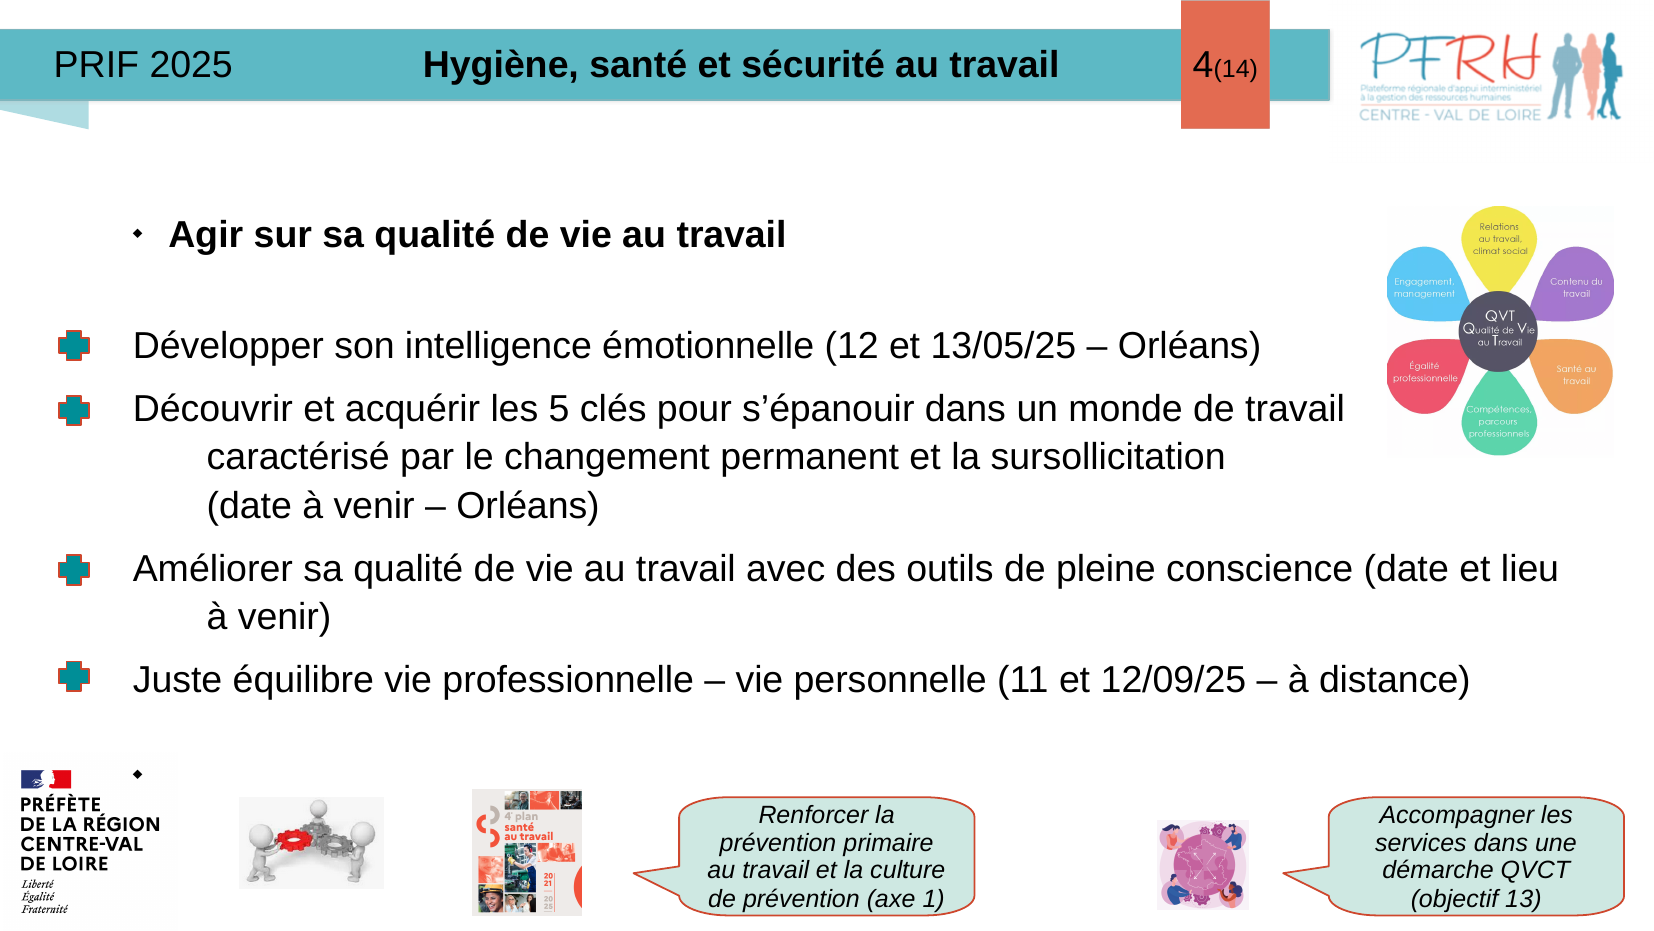

4(14)
PRIF 2025			Hygiène, santé et sécurité au travail
Agir sur sa qualité de vie au travail
Développer son intelligence émotionnelle (12 et 13/05/25 – Orléans)
Découvrir et acquérir les 5 clés pour s’épanouir dans un monde de travail
	caractérisé par le changement permanent et la sursollicitation
	(date à venir – Orléans)
Améliorer sa qualité de vie au travail avec des outils de pleine conscience (date et lieu
	à venir)
Juste équilibre vie professionnelle – vie personnelle (11 et 12/09/25 – à distance)
Renforcer la prévention primaire au travail et la culture de prévention (axe 1)
Accompagner les services dans une démarche QVCT (objectif 13)